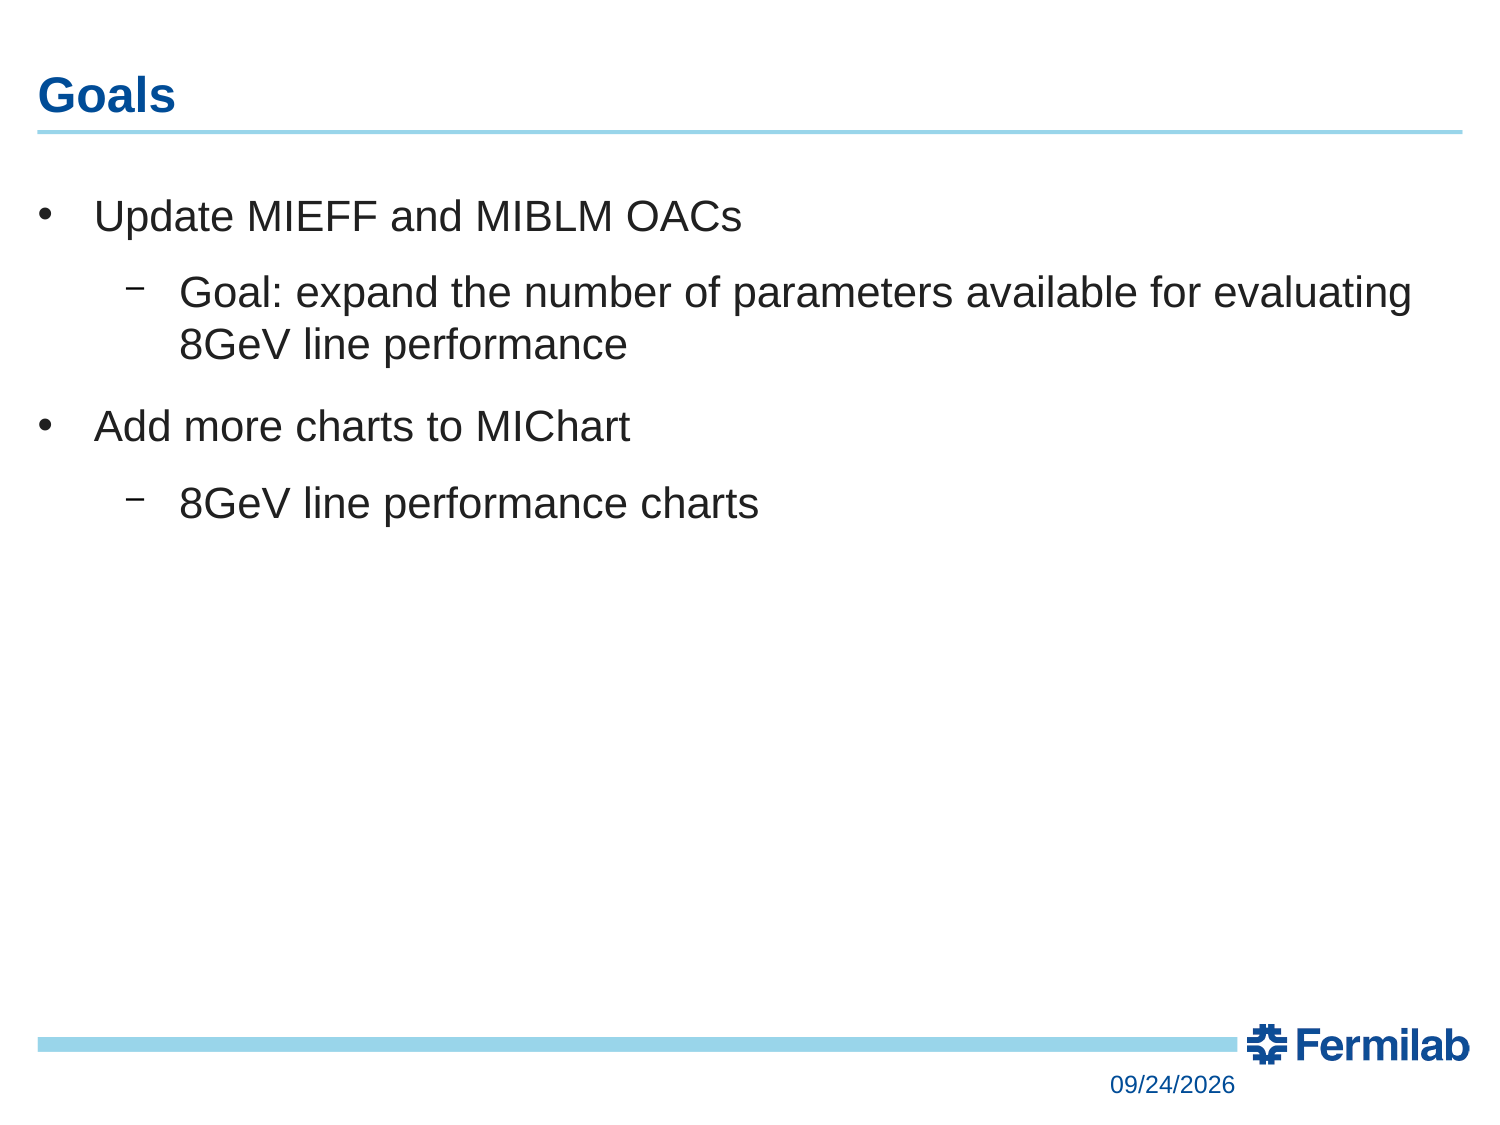

Goals
# Update MIEFF and MIBLM OACs
Goal: expand the number of parameters available for evaluating 8GeV line performance
Add more charts to MIChart
8GeV line performance charts